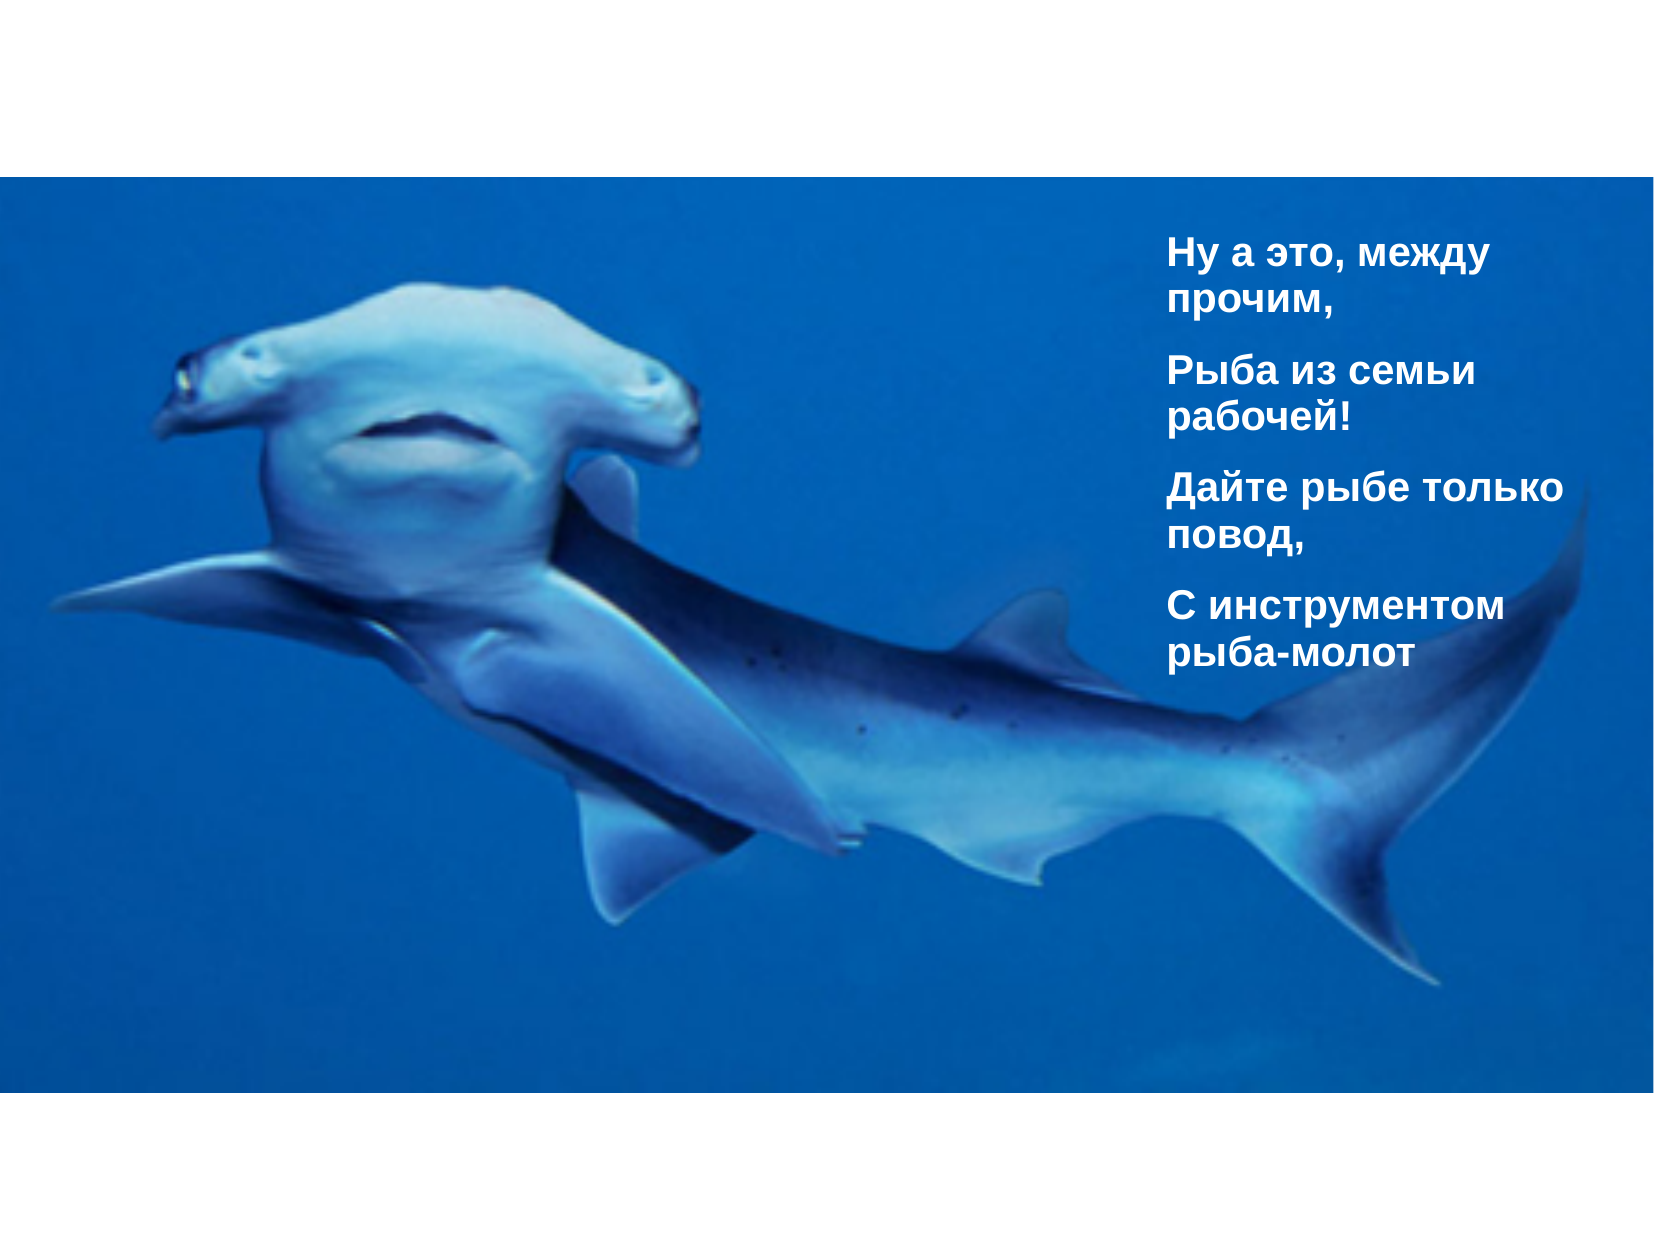

Ну а это, между прочим,
Рыба из семьи рабочей!
Дайте рыбе только повод,
С инструментом рыба-молот